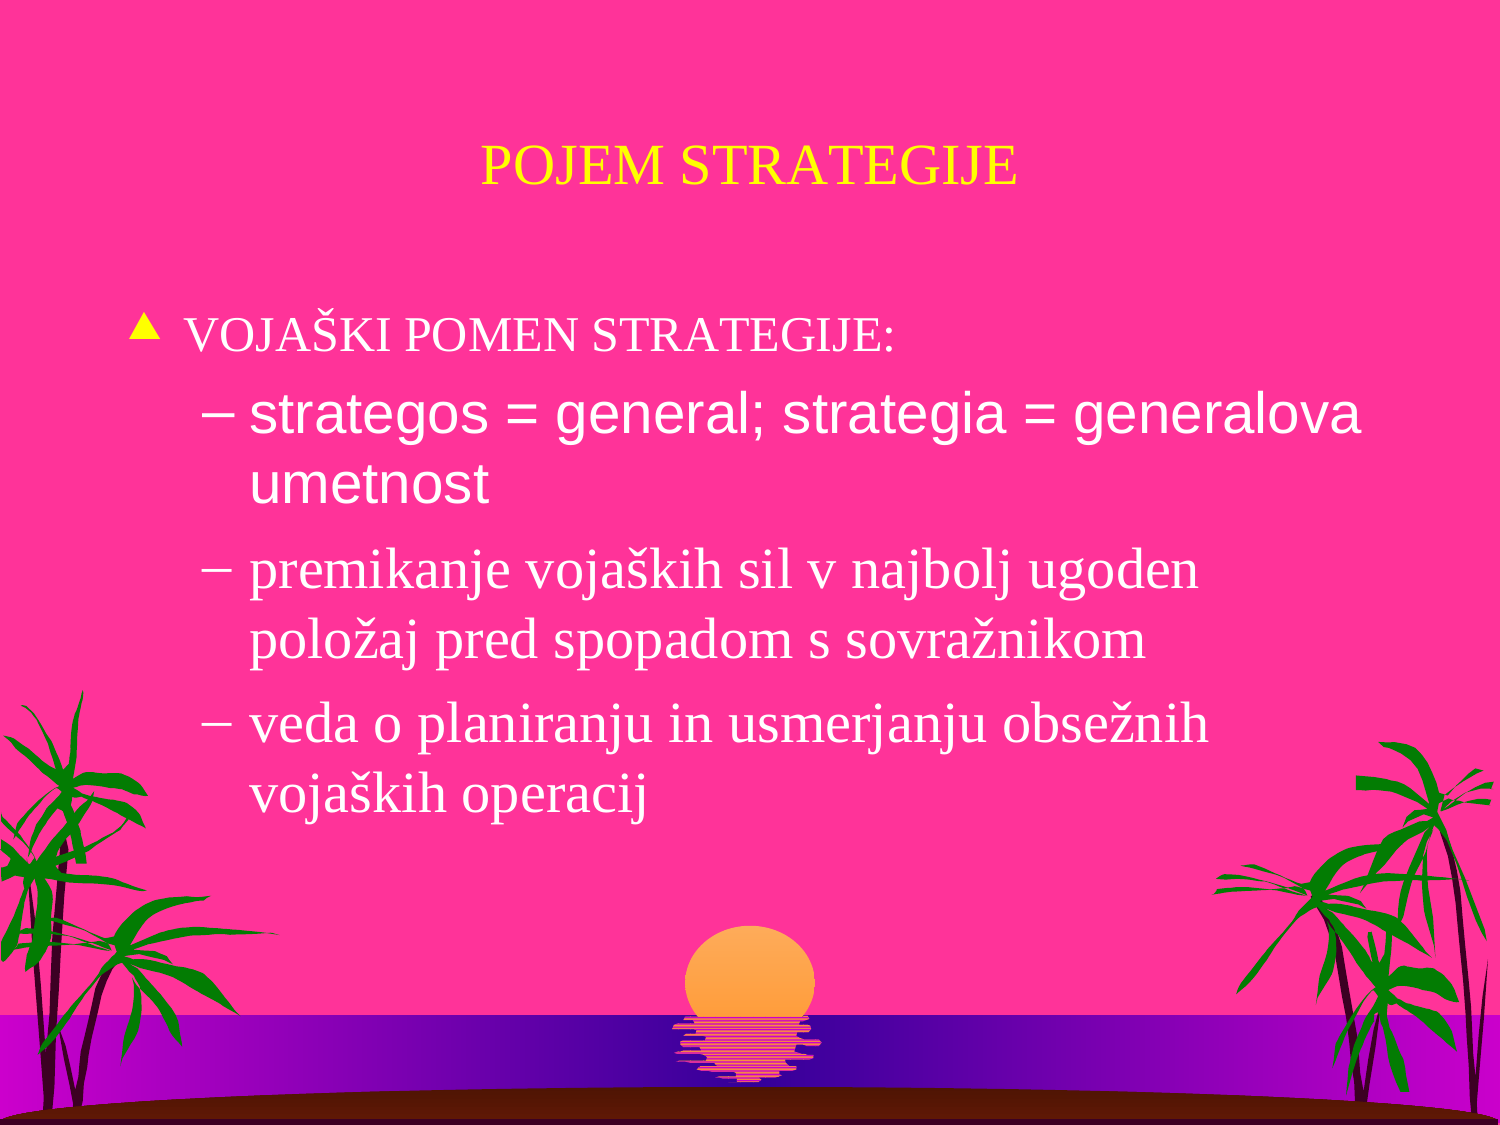

# POJEM STRATEGIJE
VOJAŠKI POMEN STRATEGIJE:
strategos = general; strategia = generalova umetnost
premikanje vojaških sil v najbolj ugoden položaj pred spopadom s sovražnikom
veda o planiranju in usmerjanju obsežnih vojaških operacij